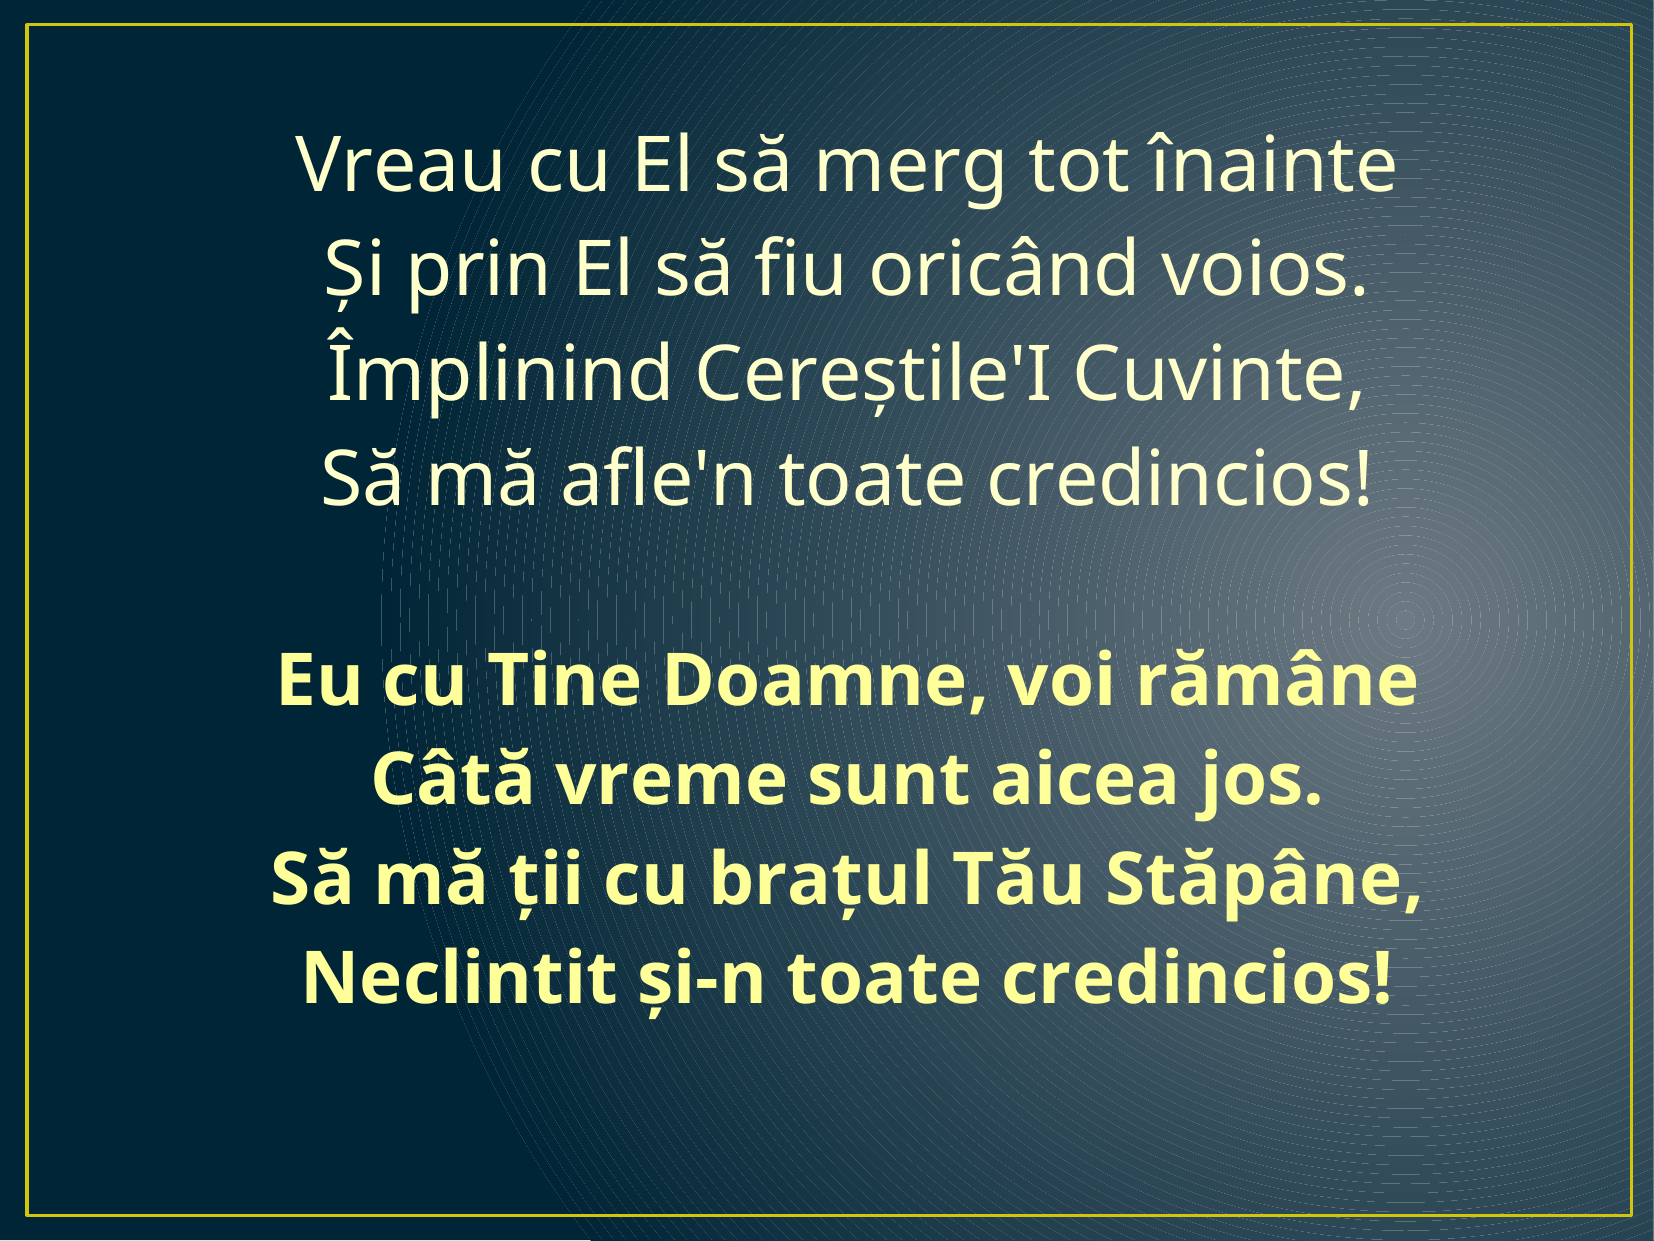

Vreau cu El să merg tot înainte
Şi prin El să fiu oricând voios.
Împlinind Cereştile'I Cuvinte,
Să mă afle'n toate credincios!
Eu cu Tine Doamne, voi rămâne
Câtă vreme sunt aicea jos.
Să mă ţii cu braţul Tău Stăpâne,
Neclintit şi-n toate credincios!